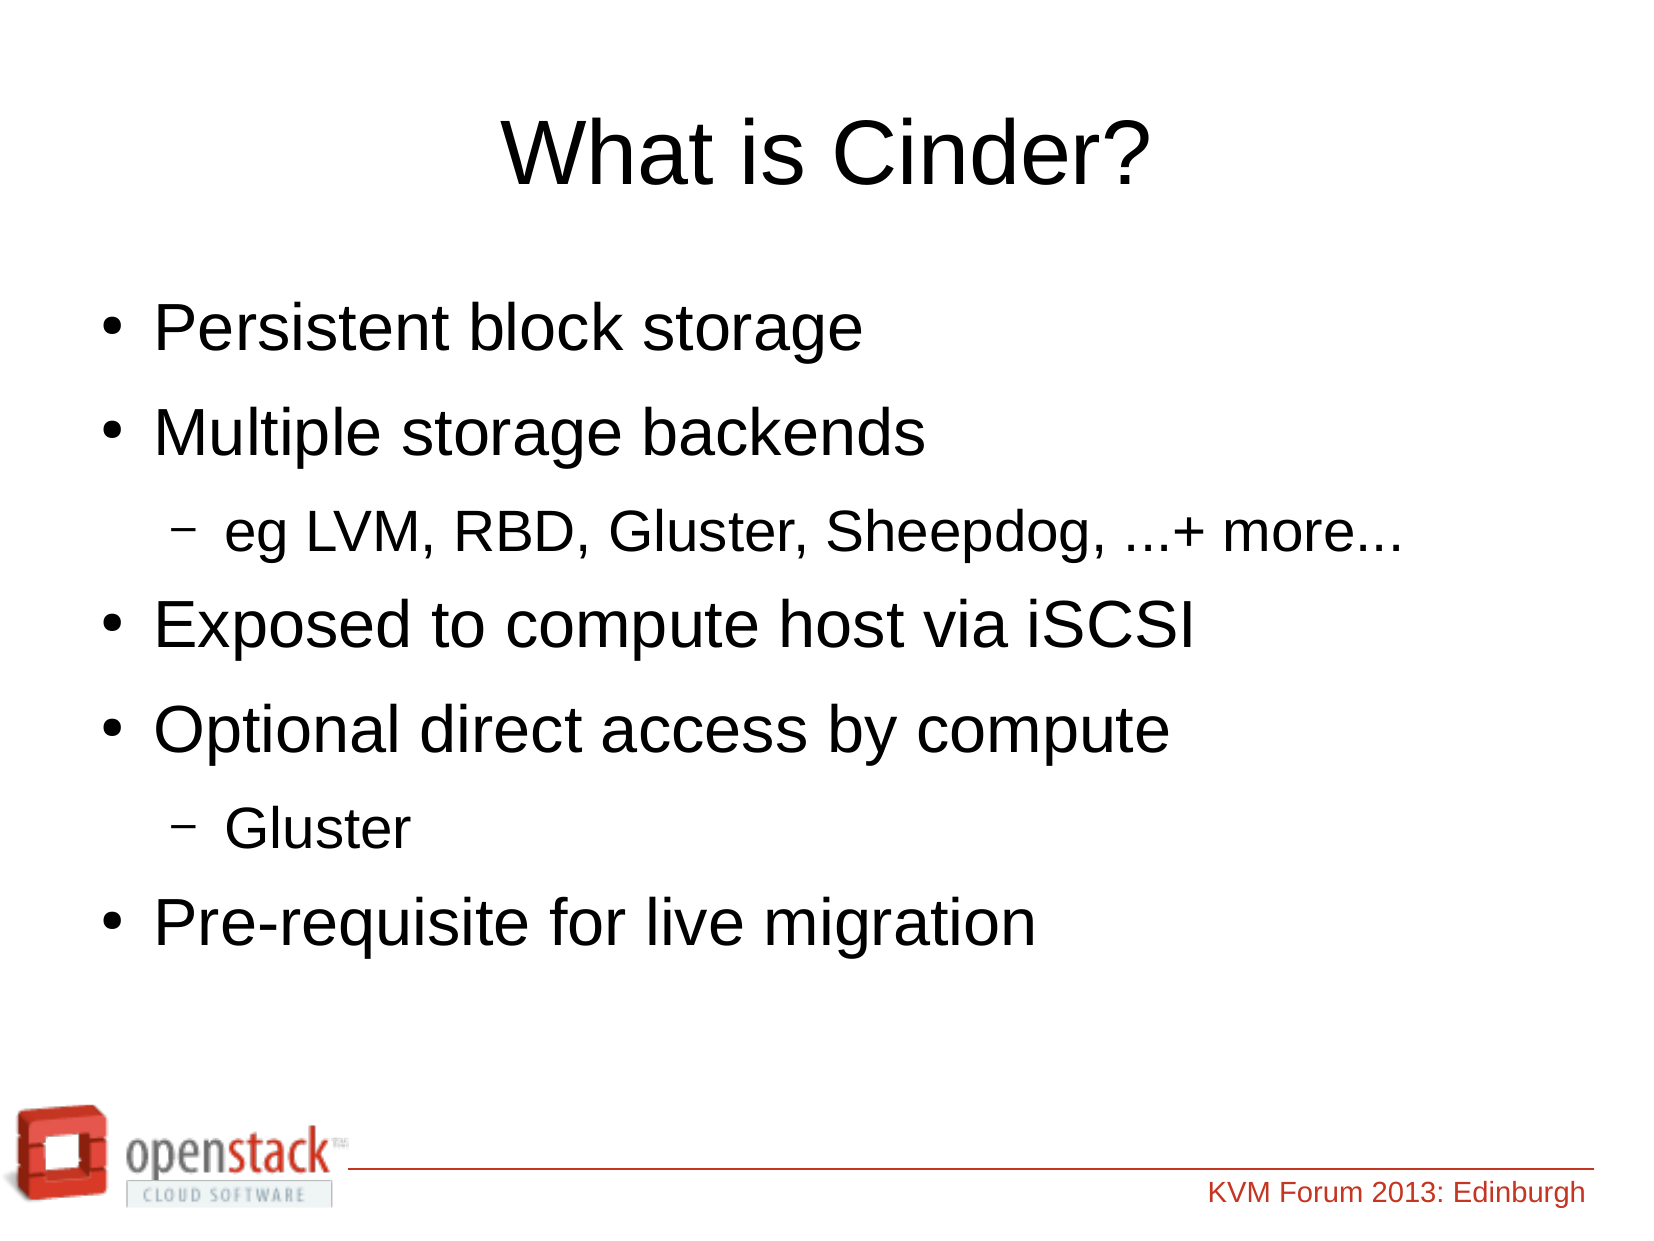

# What is Cinder?
Persistent block storage
Multiple storage backends
eg LVM, RBD, Gluster, Sheepdog, ...+ more...
Exposed to compute host via iSCSI
Optional direct access by compute
Gluster
Pre-requisite for live migration